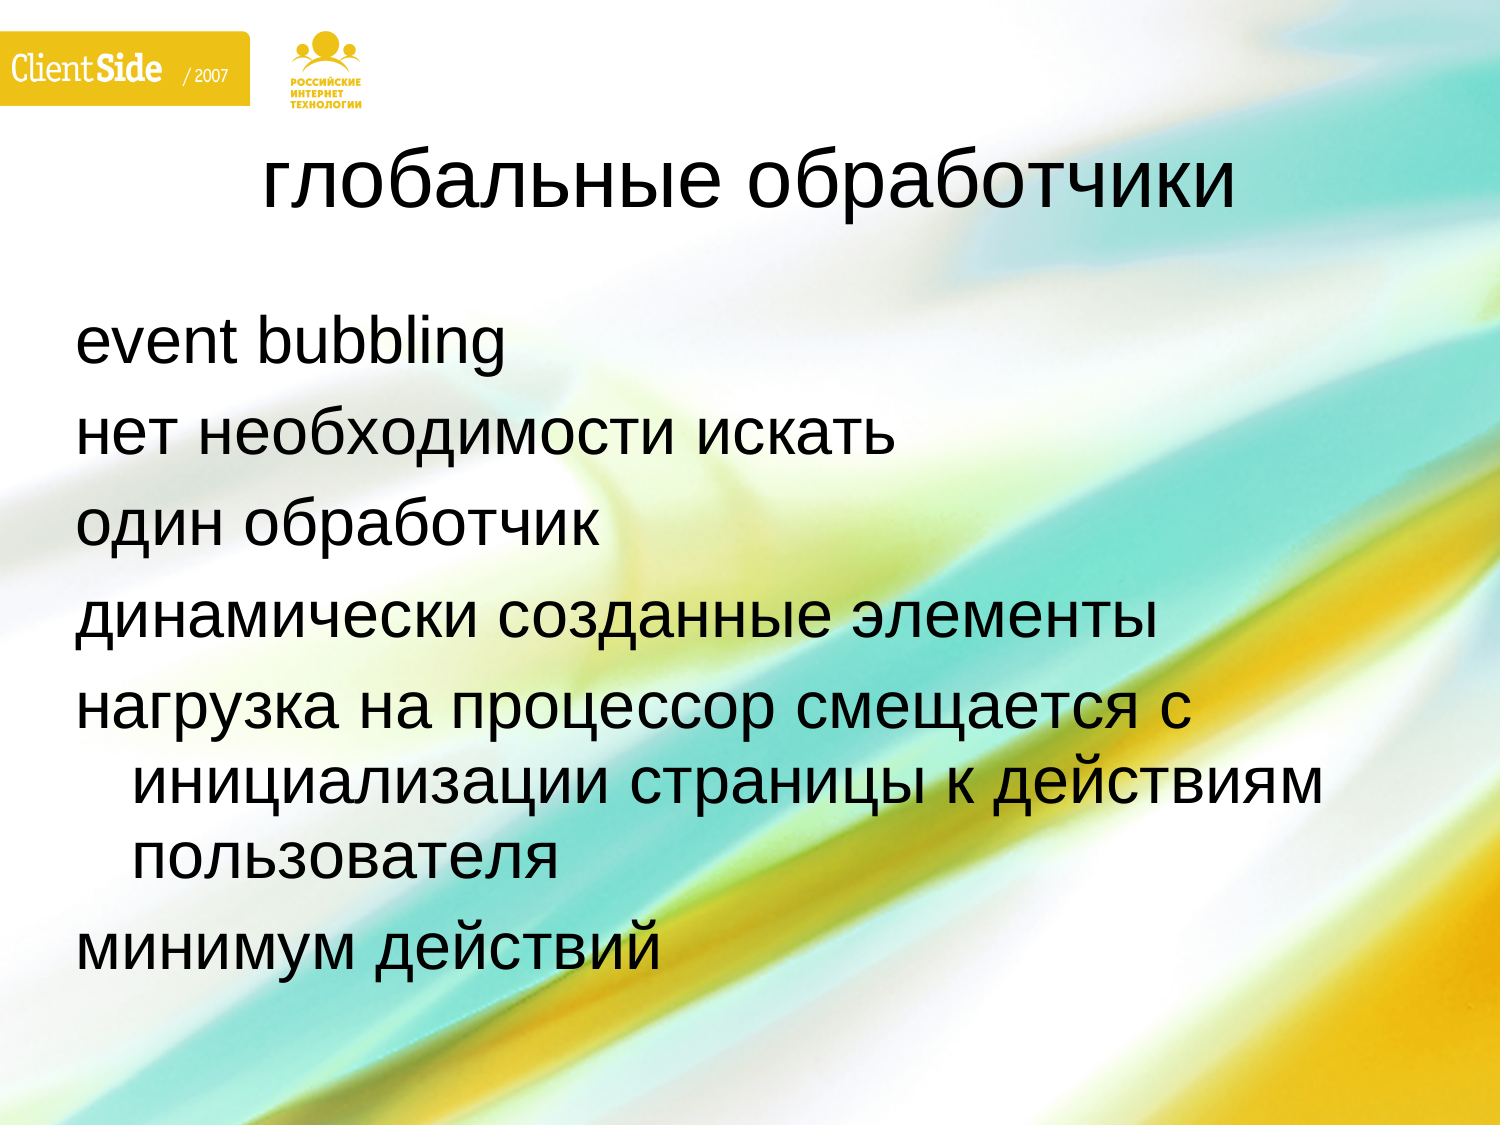

# глобальные обработчики
event bubbling
нет необходимости искать
один обработчик
динамически созданные элементы
нагрузка на процессор смещается с инициализации страницы к действиям пользователя
минимум действий